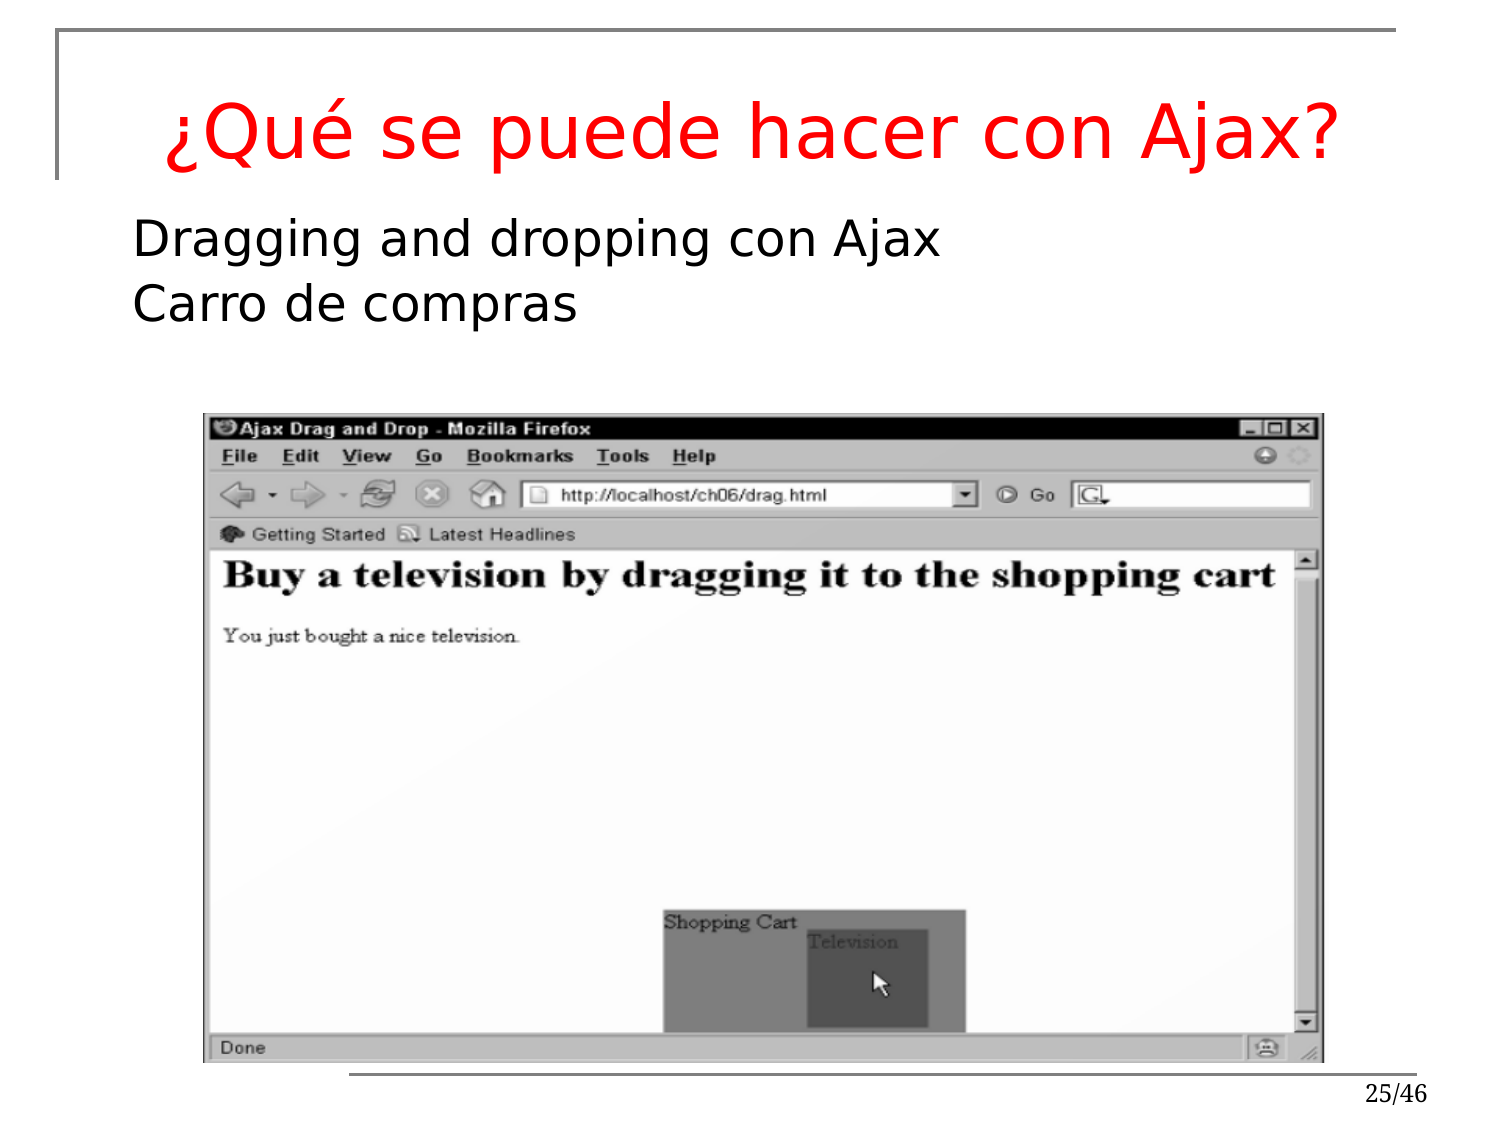

# ¿Qué se puede hacer con Ajax?
Dragging and dropping con Ajax
Carro de compras